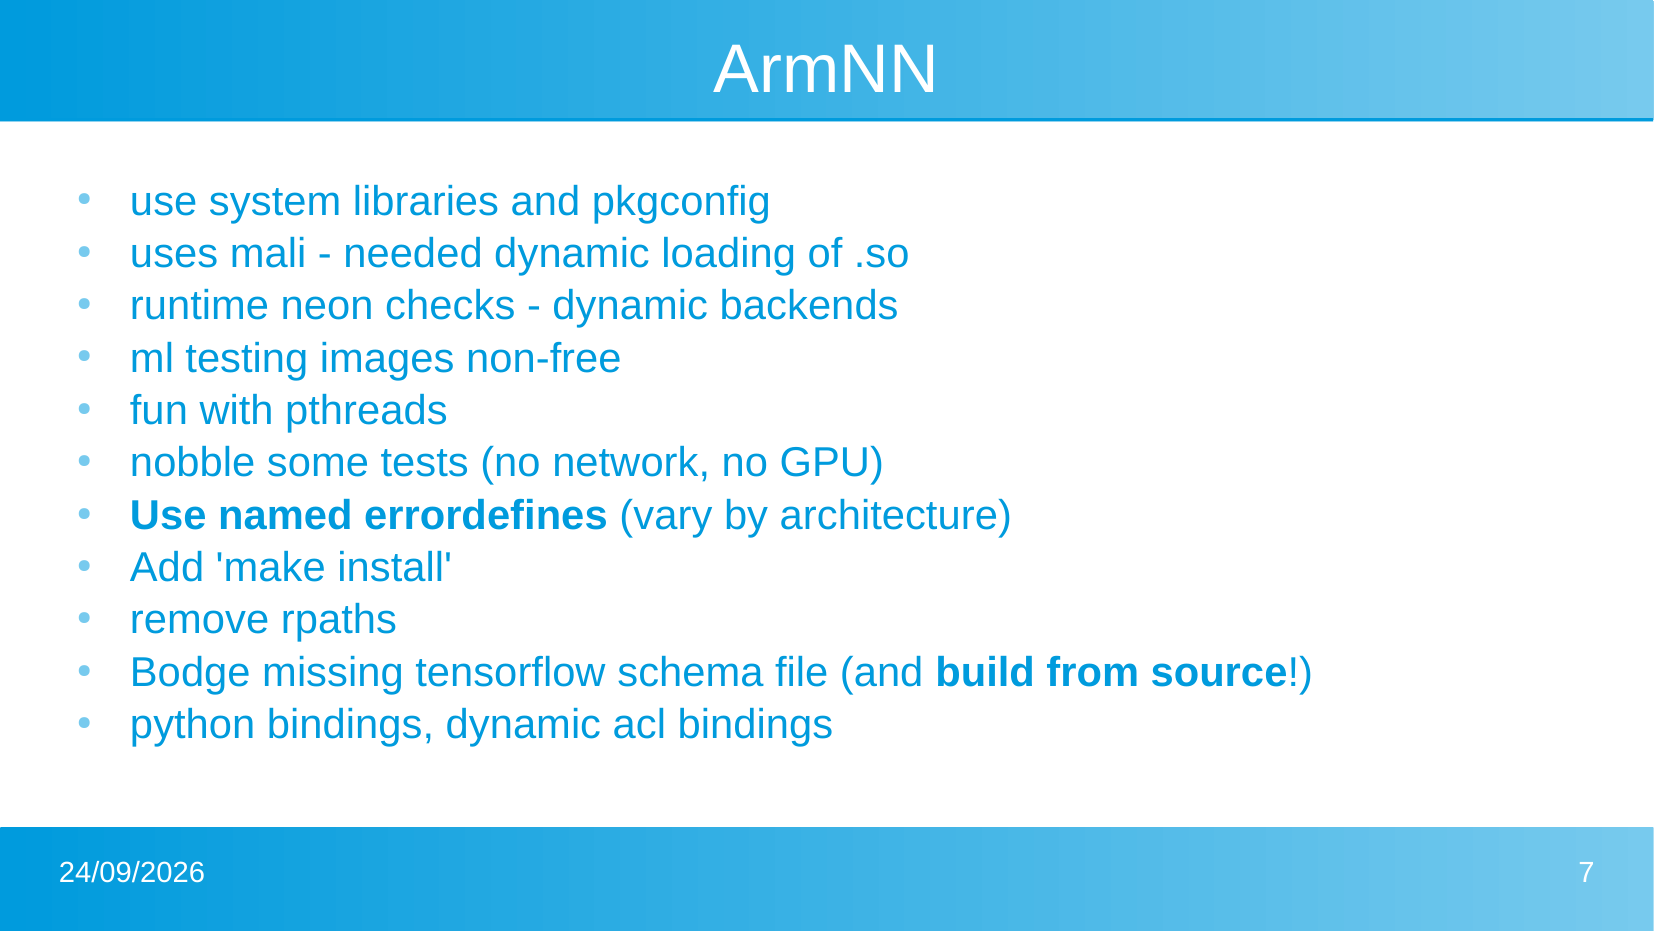

# ArmNN
use system libraries and pkgconfig
uses mali - needed dynamic loading of .so
runtime neon checks - dynamic backends
ml testing images non-free
fun with pthreads
nobble some tests (no network, no GPU)
Use named errordefines (vary by architecture)
Add 'make install'
remove rpaths
Bodge missing tensorflow schema file (and build from source!)
python bindings, dynamic acl bindings
7